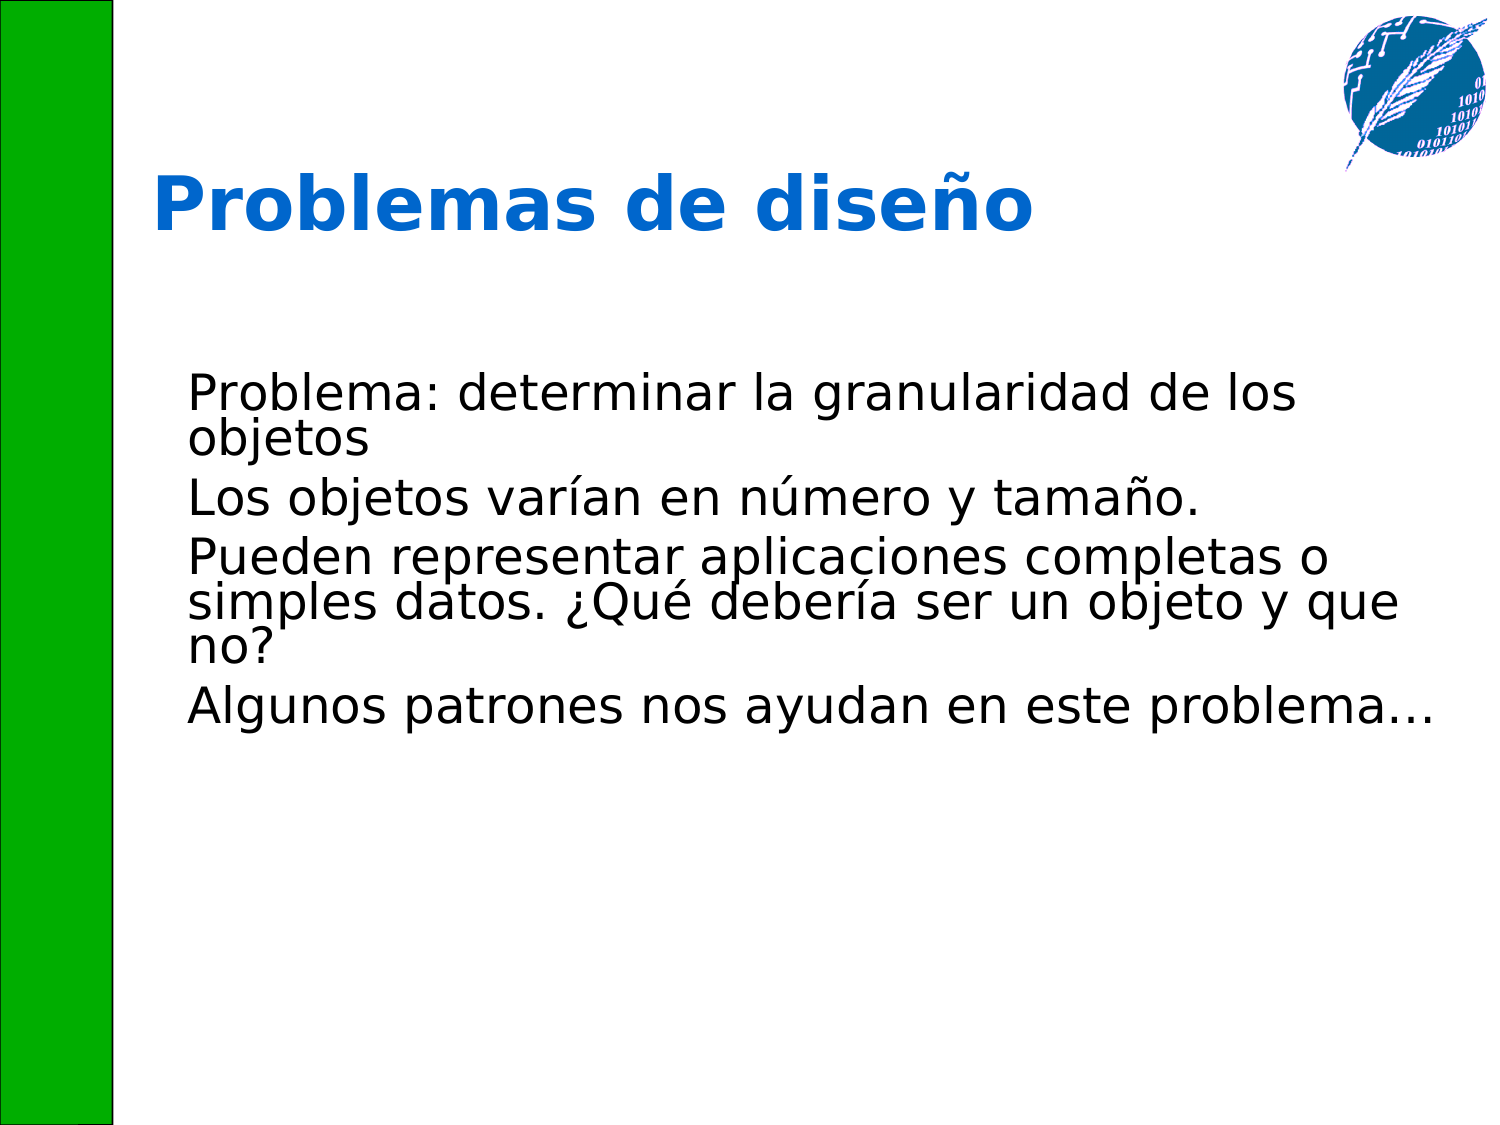

# Problemas de diseño
Problema: determinar la granularidad de los objetos
Los objetos varían en número y tamaño.
Pueden representar aplicaciones completas o simples datos. ¿Qué debería ser un objeto y que no?
Algunos patrones nos ayudan en este problema…